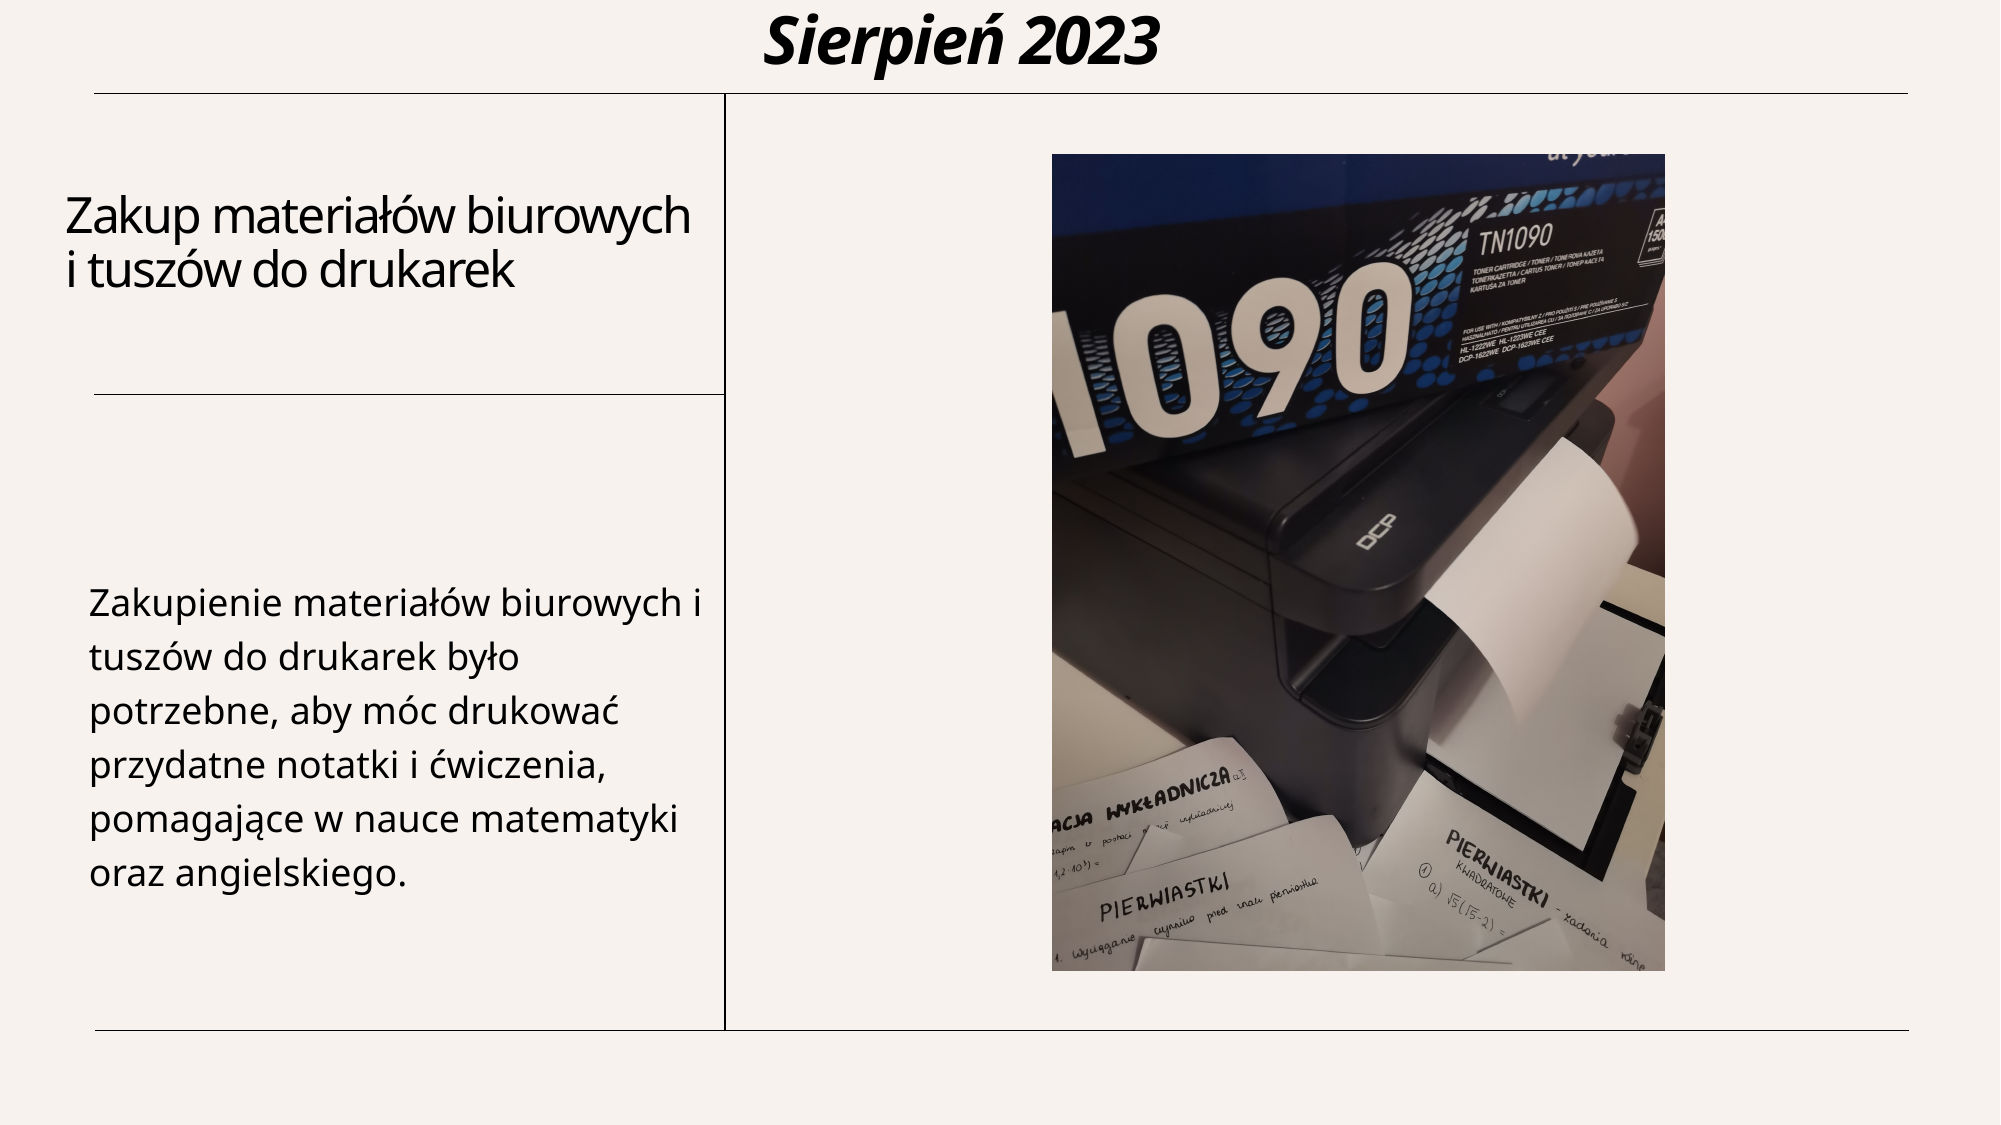

# Sierpień 2023
Zakup materiałów biurowych i tuszów do drukarek
Zakupienie materiałów biurowych i tuszów do drukarek było potrzebne, aby móc drukować przydatne notatki i ćwiczenia, pomagające w nauce matematyki oraz angielskiego.